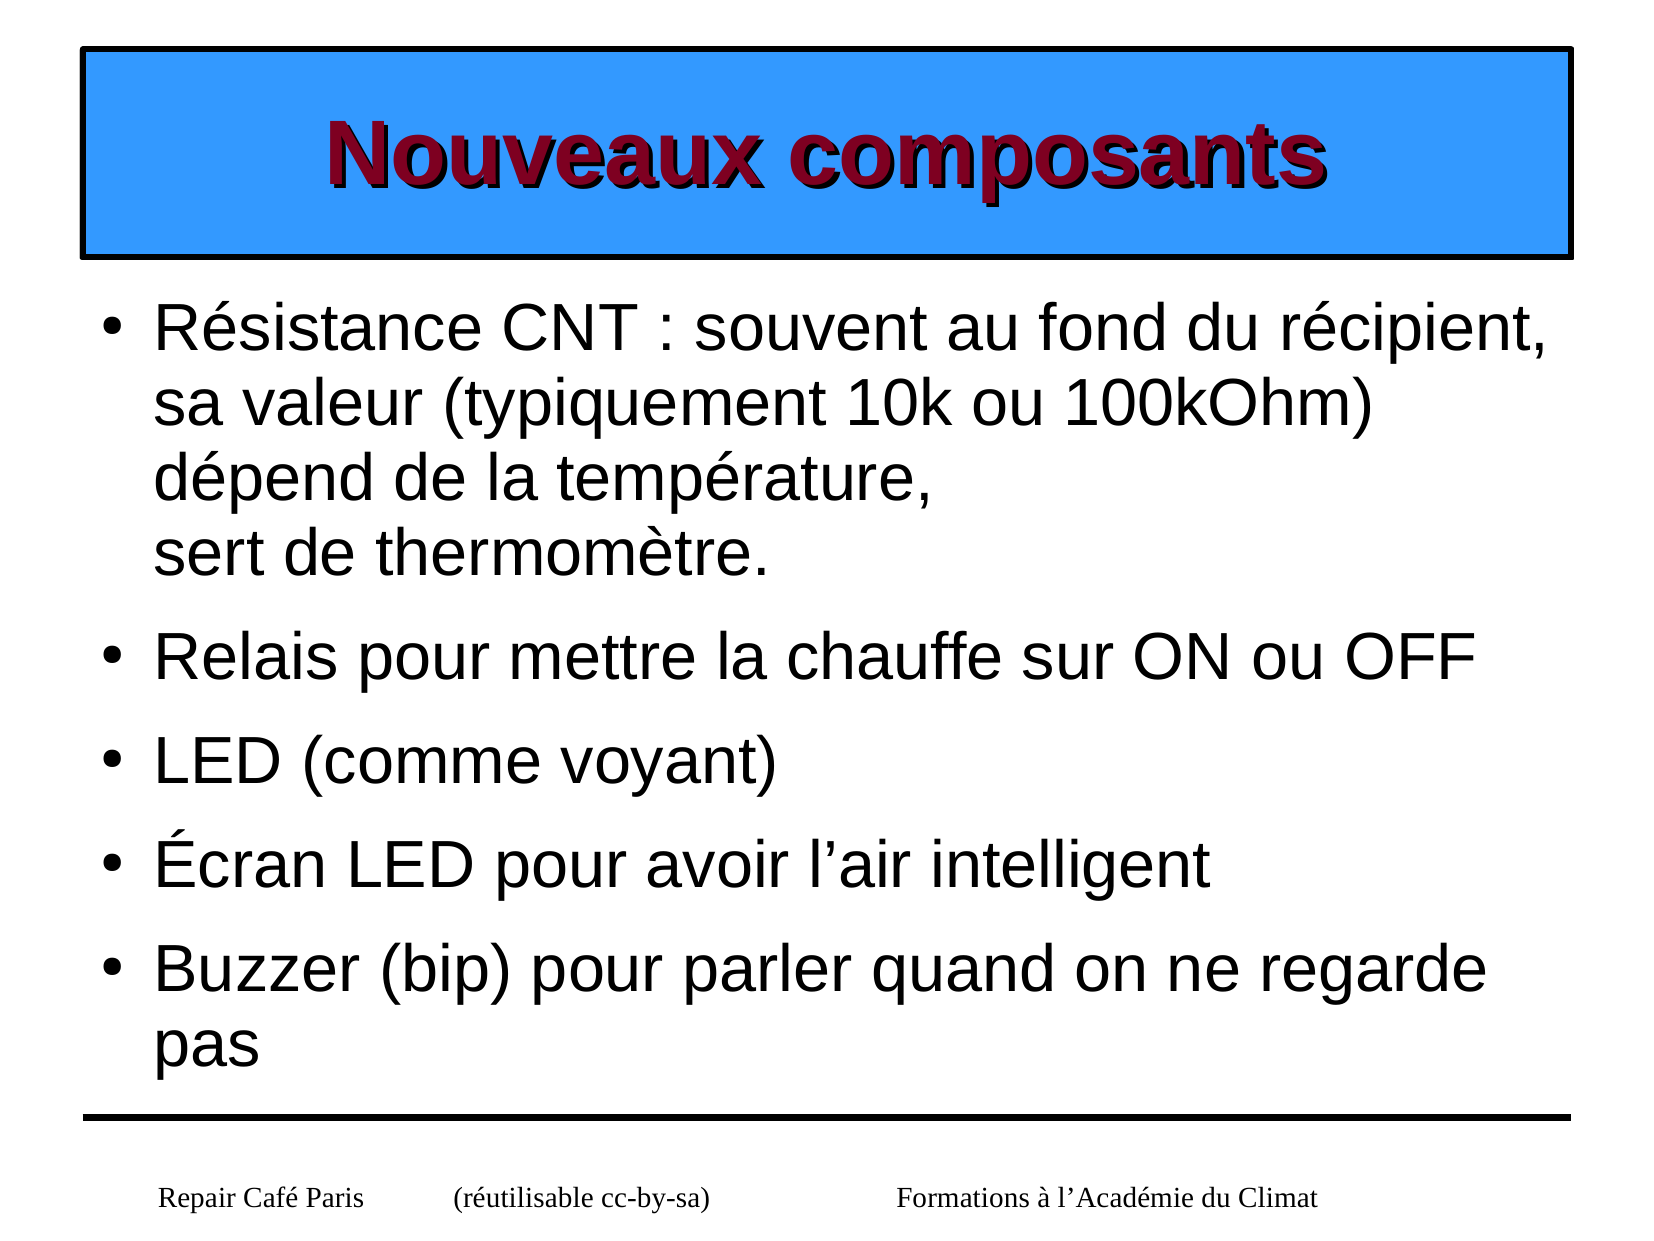

# Nouveaux composants
Résistance CNT : souvent au fond du récipient, sa valeur (typiquement 10k ou 100kOhm) dépend de la température,								sert de thermomètre.
Relais pour mettre la chauffe sur ON ou OFF
LED (comme voyant)
Écran LED pour avoir l’air intelligent
Buzzer (bip) pour parler quand on ne regarde pas